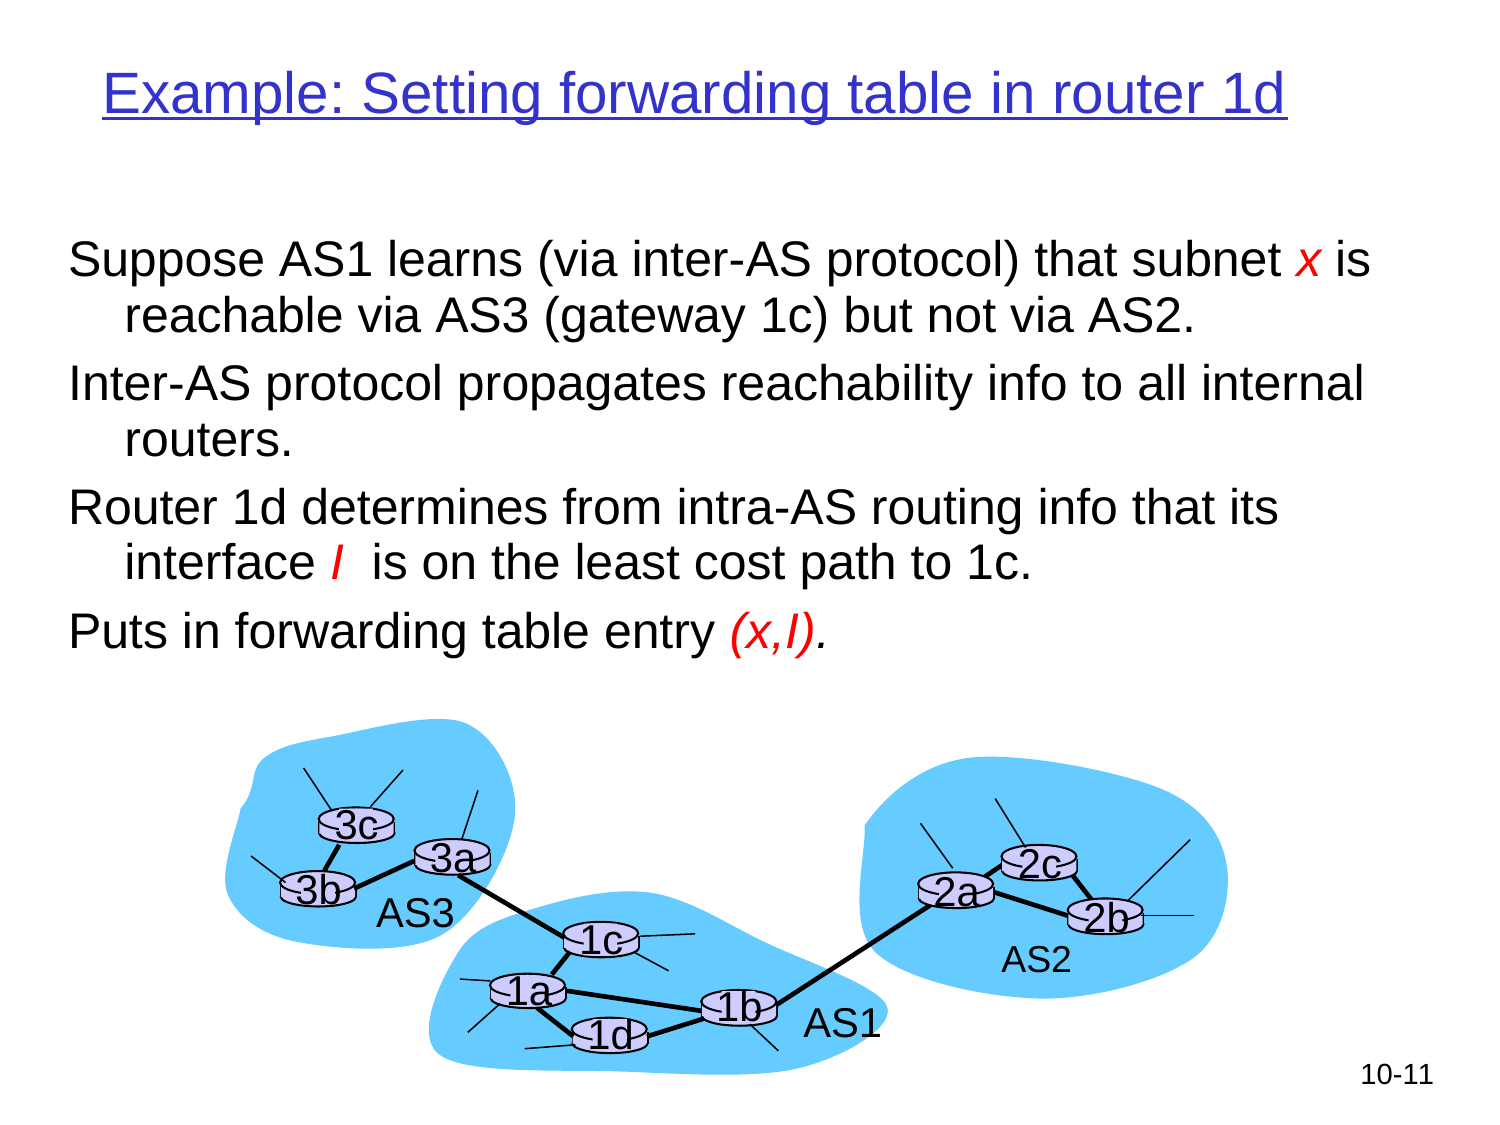

# Example: Setting forwarding table in router 1d
Suppose AS1 learns (via inter-AS protocol) that subnet x is reachable via AS3 (gateway 1c) but not via AS2.
Inter-AS protocol propagates reachability info to all internal routers.
Router 1d determines from intra-AS routing info that its interface I is on the least cost path to 1c.
Puts in forwarding table entry (x,I).
3c
3a
2c
3b
2a
AS3
2b
1c
AS2
1a
1b
AS1
1d
11